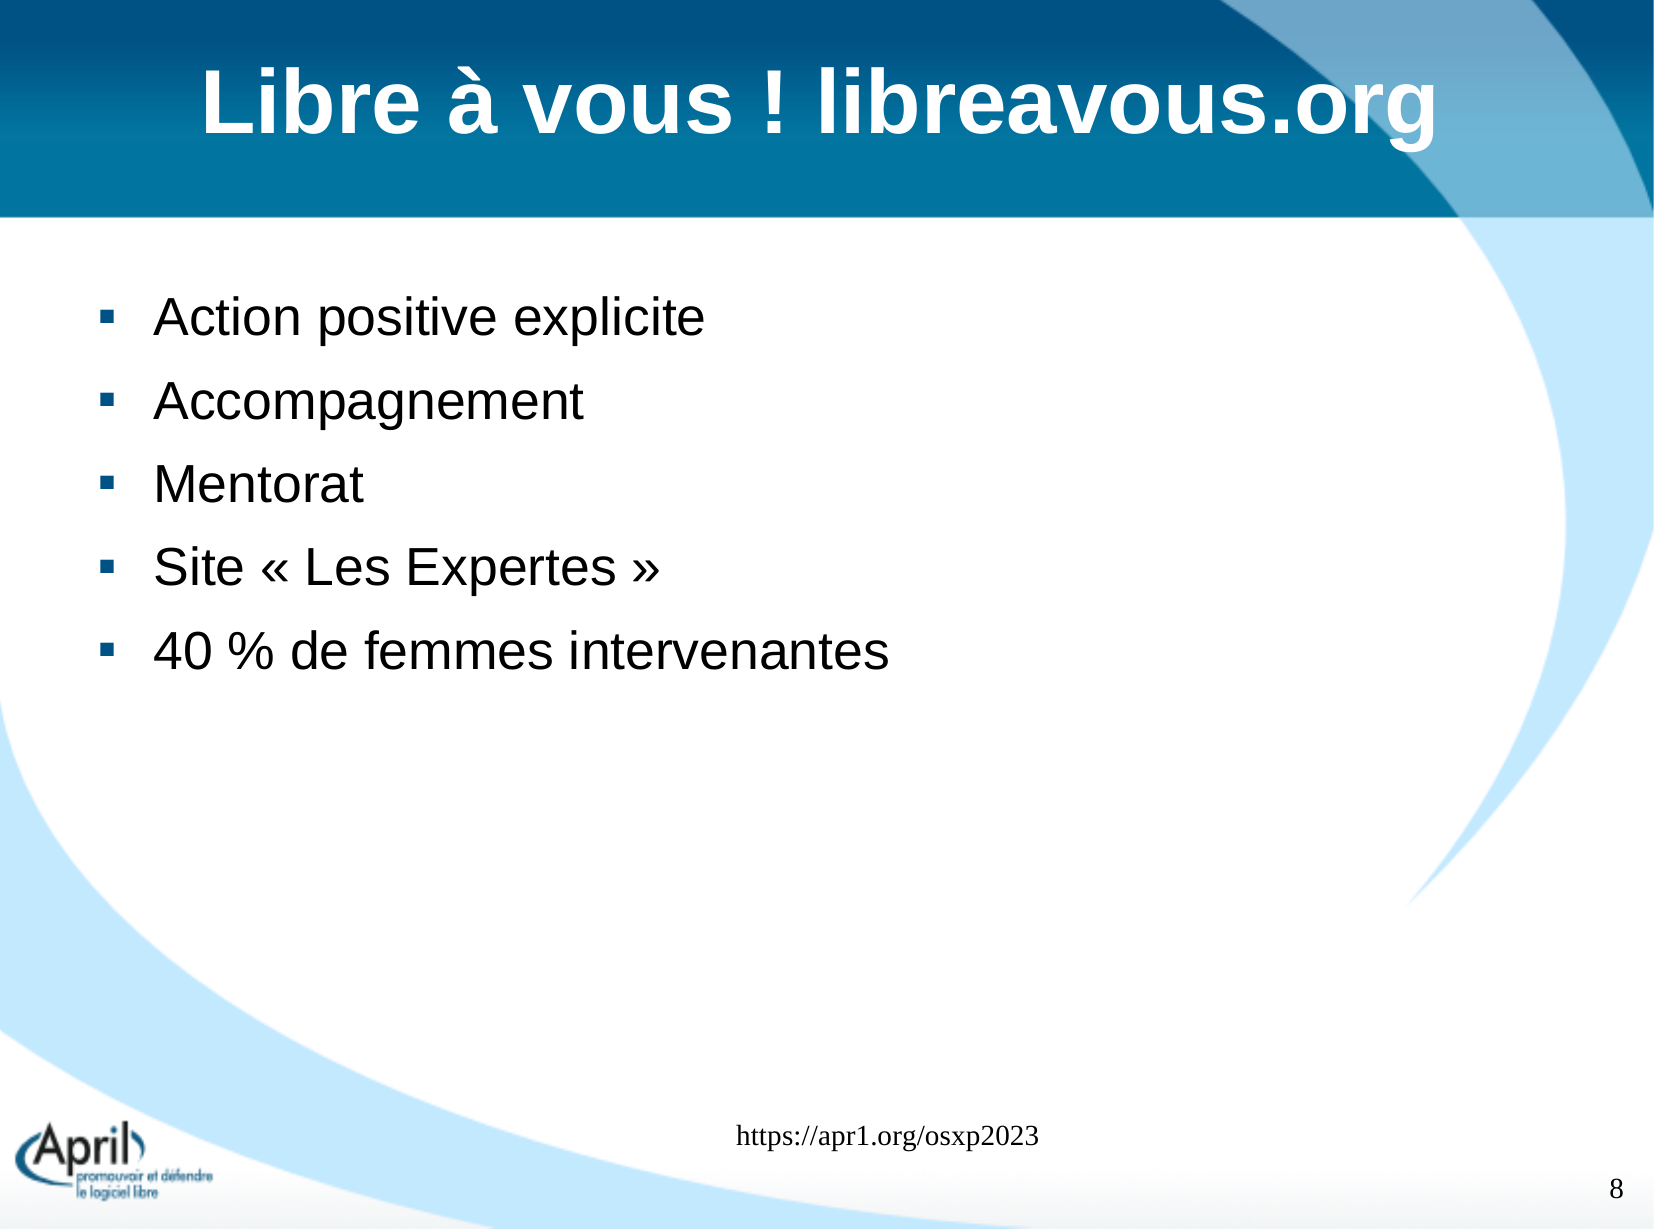

# Libre à vous ! libreavous.org
Action positive explicite
Accompagnement
Mentorat
Site « Les Expertes »
40 % de femmes intervenantes
https://apr1.org/osxp2023
8